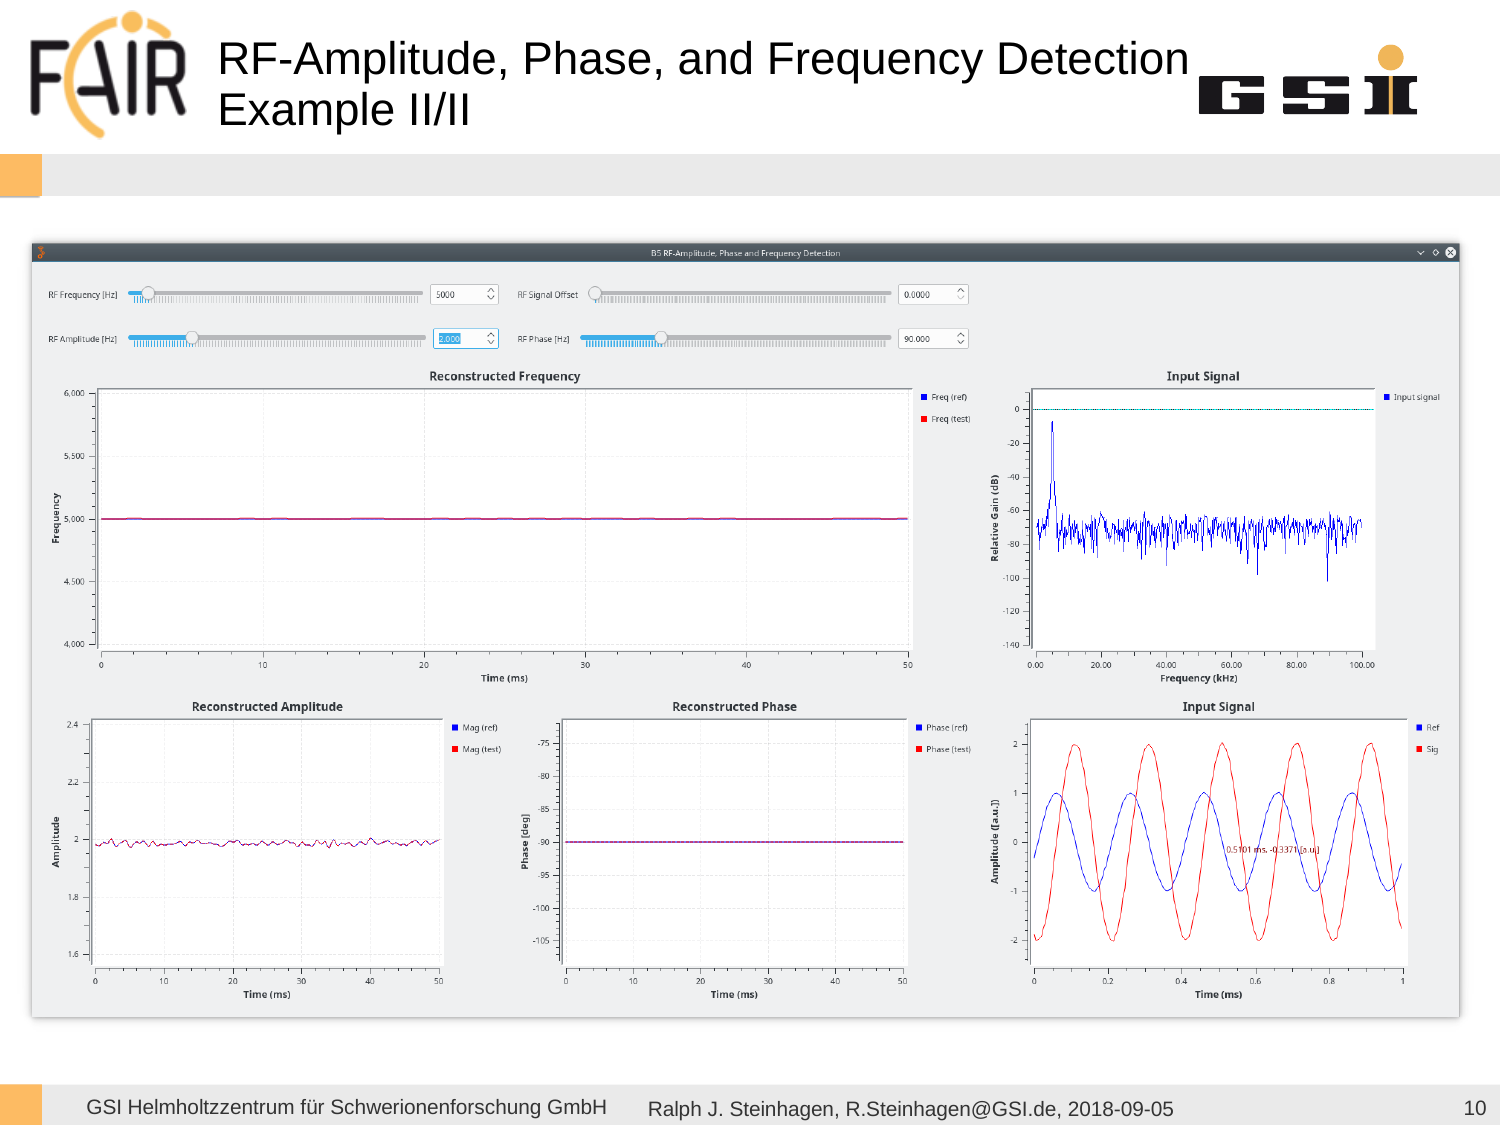

# RF-Amplitude, Phase, and Frequency Detection Example II/II